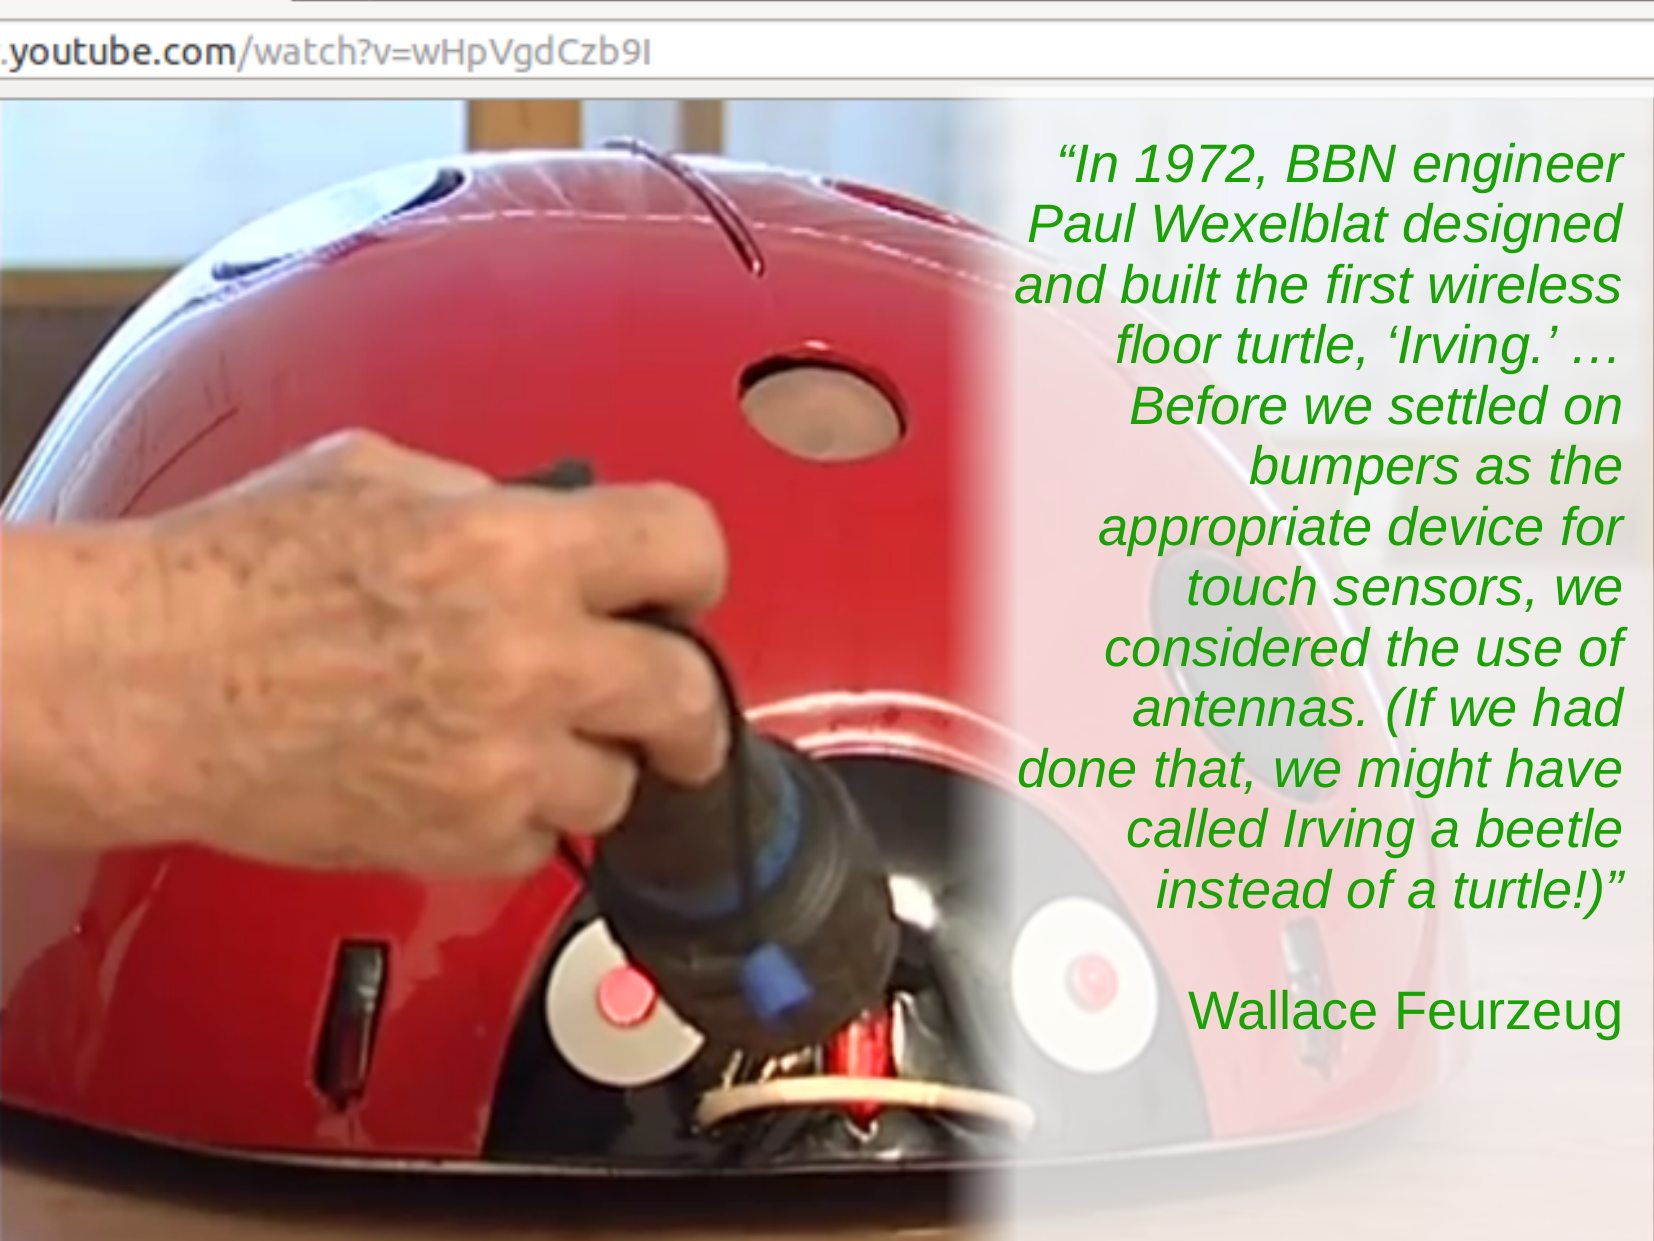

#
“In 1972, BBN engineer Paul Wexelblat designed and built the first wireless floor turtle, ‘Irving.’ … Before we settled on bumpers as the appropriate device for touch sensors, we considered the use of antennas. (If we had done that, we might have called Irving a beetle instead of a turtle!)”
Wallace Feurzeug
4
LibreOffice Berlin 2012 Conference • LibreLogo – turtle vector graphics for everybody